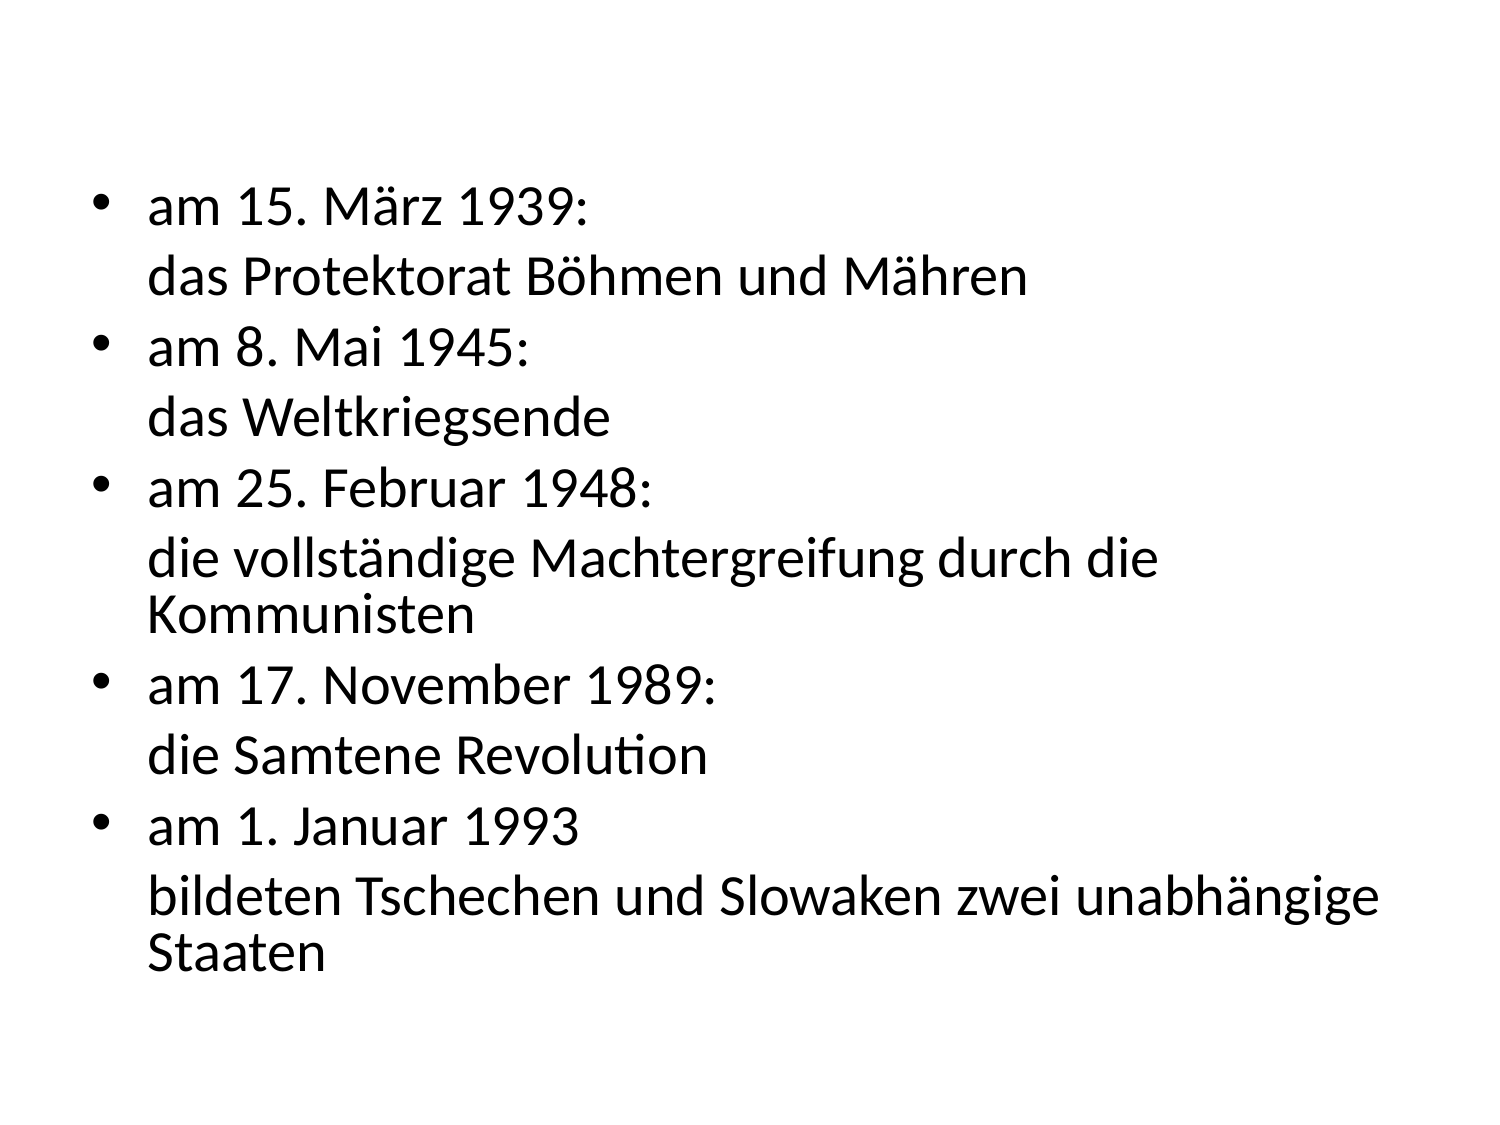

# am 15. März 1939:
	das Protektorat Böhmen und Mähren
am 8. Mai 1945:
	das Weltkriegsende
am 25. Februar 1948:
	die vollständige Machtergreifung durch die Kommunisten
am 17. November 1989:
	die Samtene Revolution
am 1. Januar 1993
	bildeten Tschechen und Slowaken zwei unabhängige Staaten